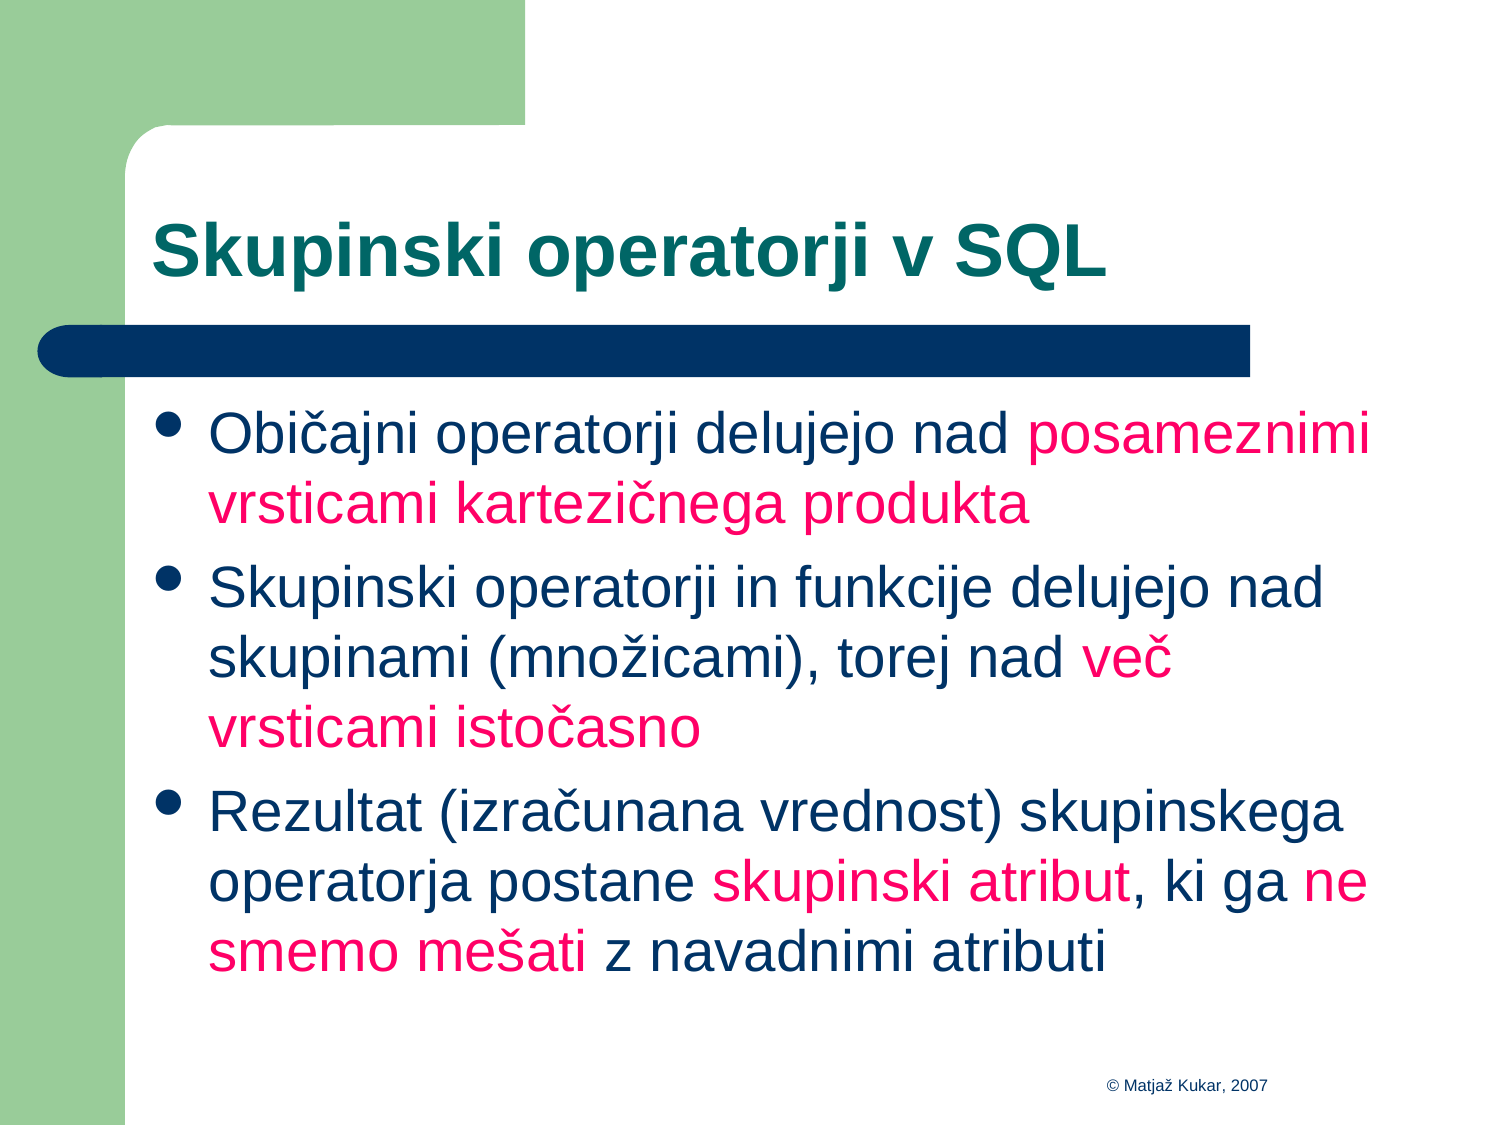

# Skupinski operatorji v SQL
Običajni operatorji delujejo nad posameznimi vrsticami kartezičnega produkta
Skupinski operatorji in funkcije delujejo nad skupinami (množicami), torej nad več vrsticami istočasno
Rezultat (izračunana vrednost) skupinskega operatorja postane skupinski atribut, ki ga ne smemo mešati z navadnimi atributi
© Matjaž Kukar, 2007